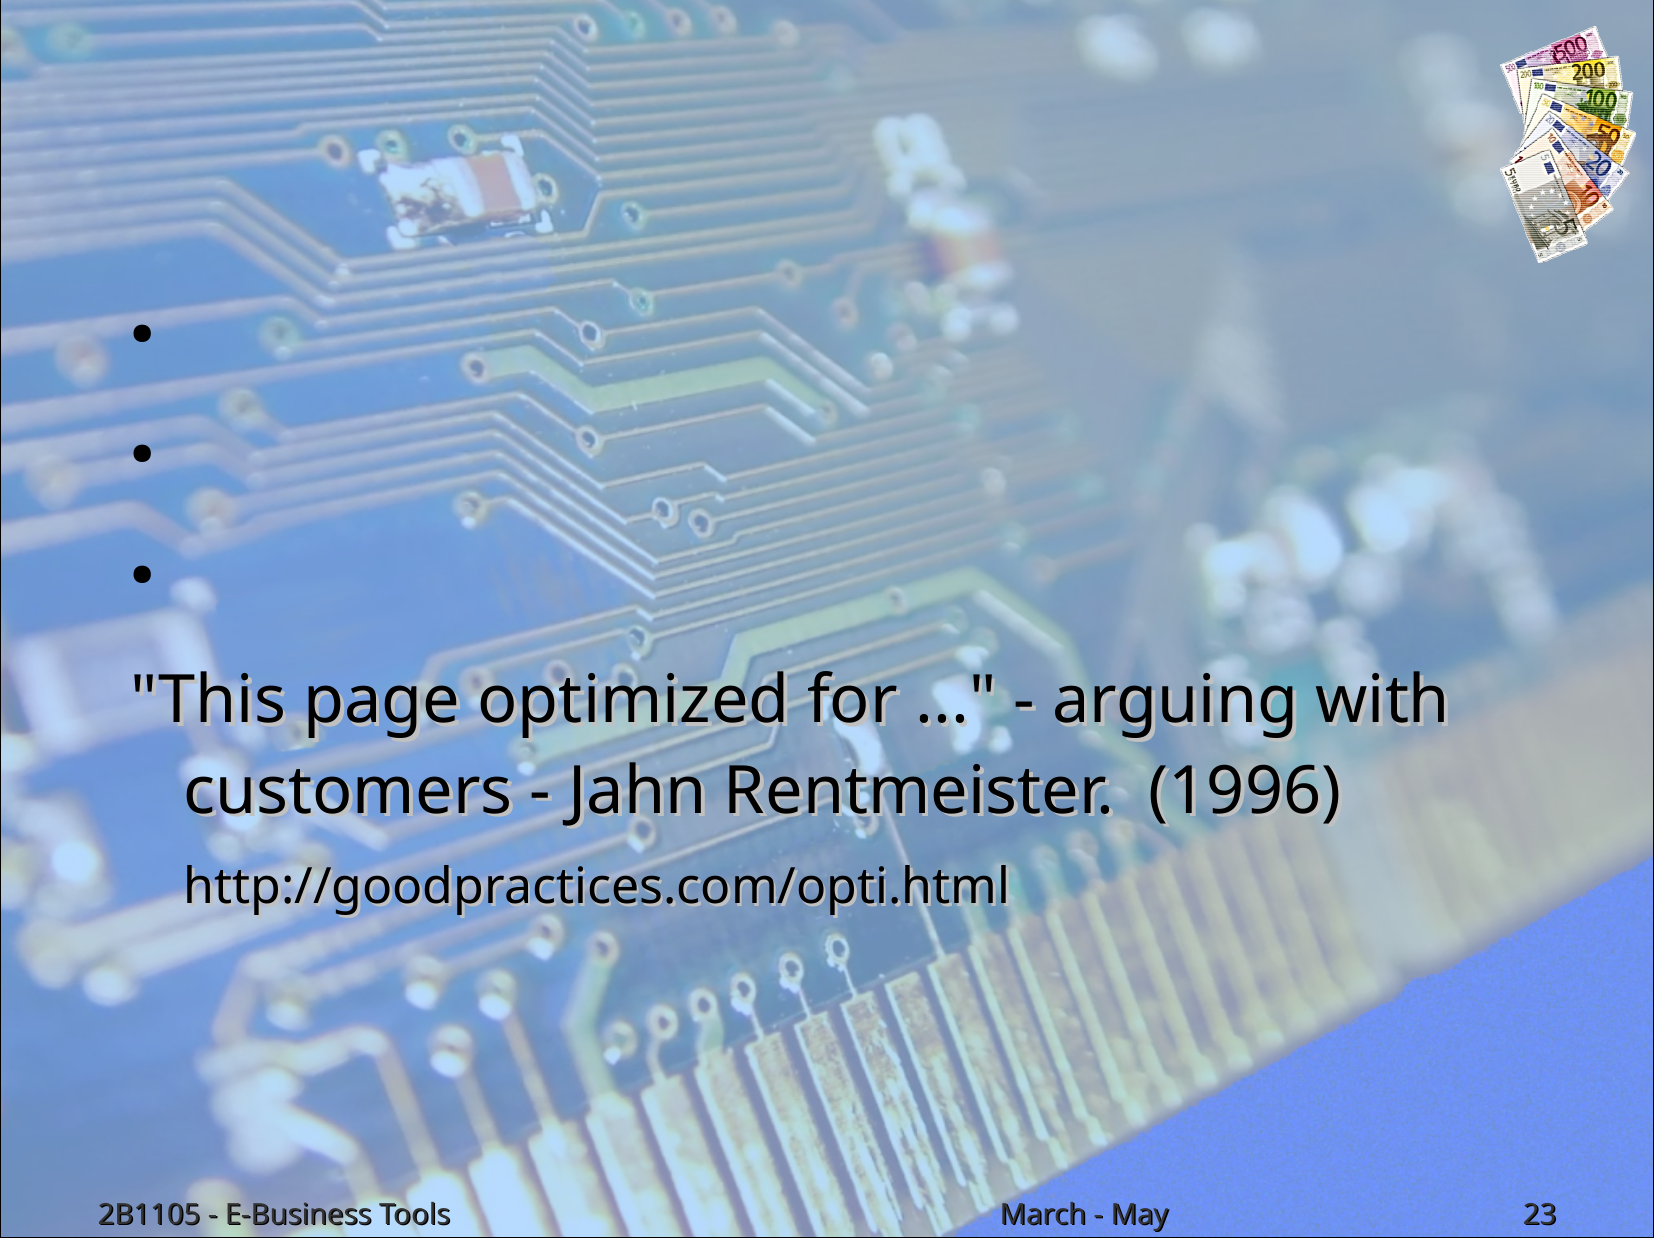

#
"This page optimized for ..." - arguing with customers - Jahn Rentmeister. (1996)
http://goodpractices.com/opti.html